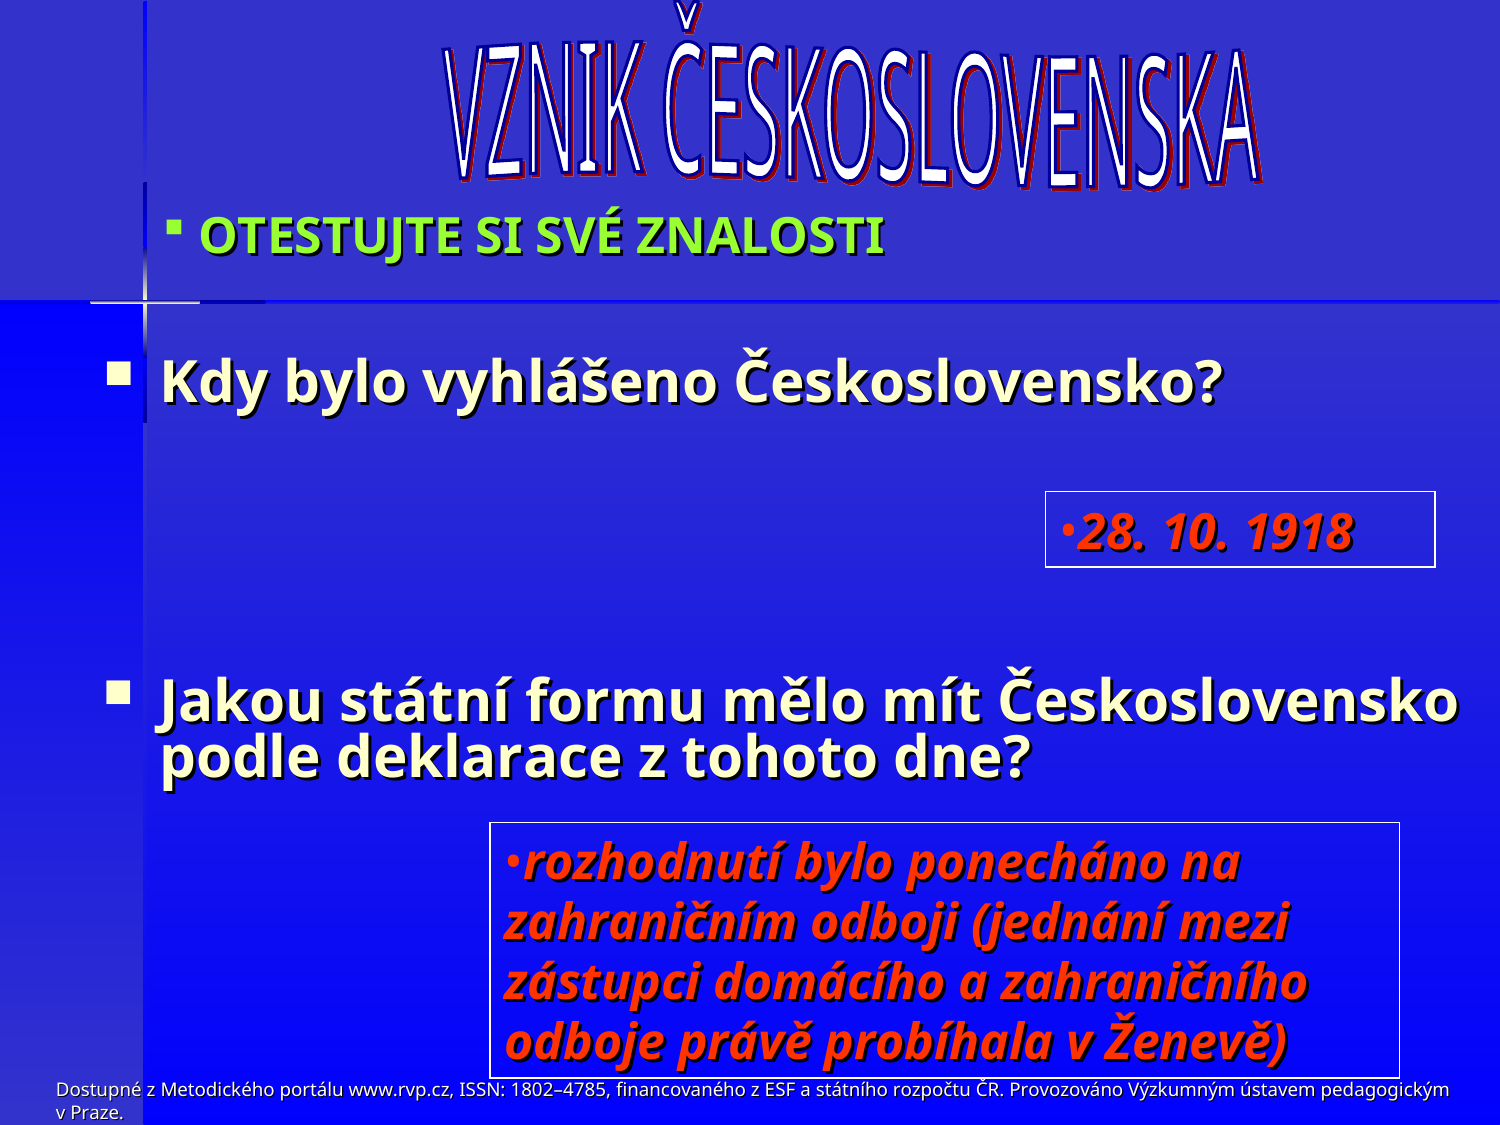

VZNIK ČESKOSLOVENSKA
 OTESTUJTE SI SVÉ ZNALOSTI
# Kdy bylo vyhlášeno Československo?
28. 10. 1918
Jakou státní formu mělo mít Československo podle deklarace z tohoto dne?
rozhodnutí bylo ponecháno na zahraničním odboji (jednání mezi zástupci domácího a zahraničního odboje právě probíhala v Ženevě)
Dostupné z Metodického portálu www.rvp.cz, ISSN: 1802–4785, financovaného z ESF a státního rozpočtu ČR. Provozováno Výzkumným ústavem pedagogickým v Praze.